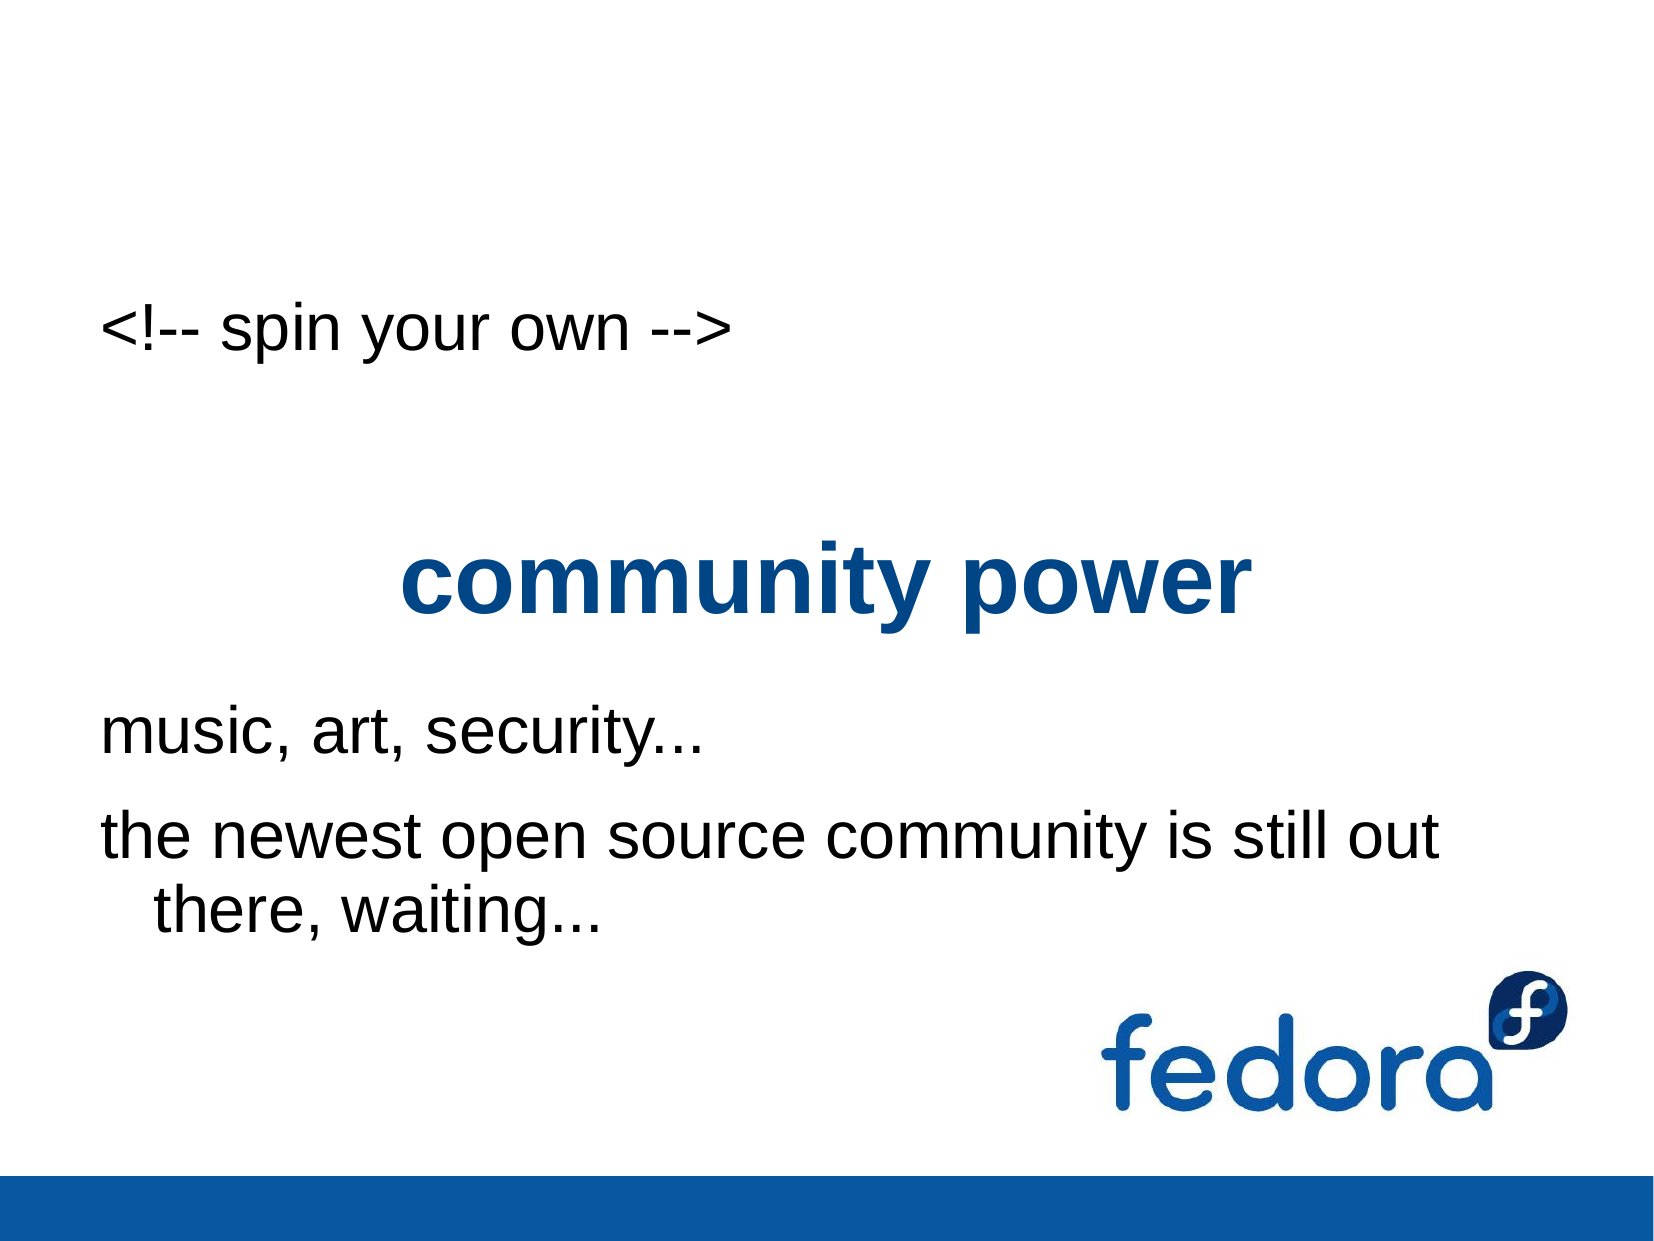

# community power
<!-- spin your own -->
music, art, security...
the newest open source community is still out there, waiting...